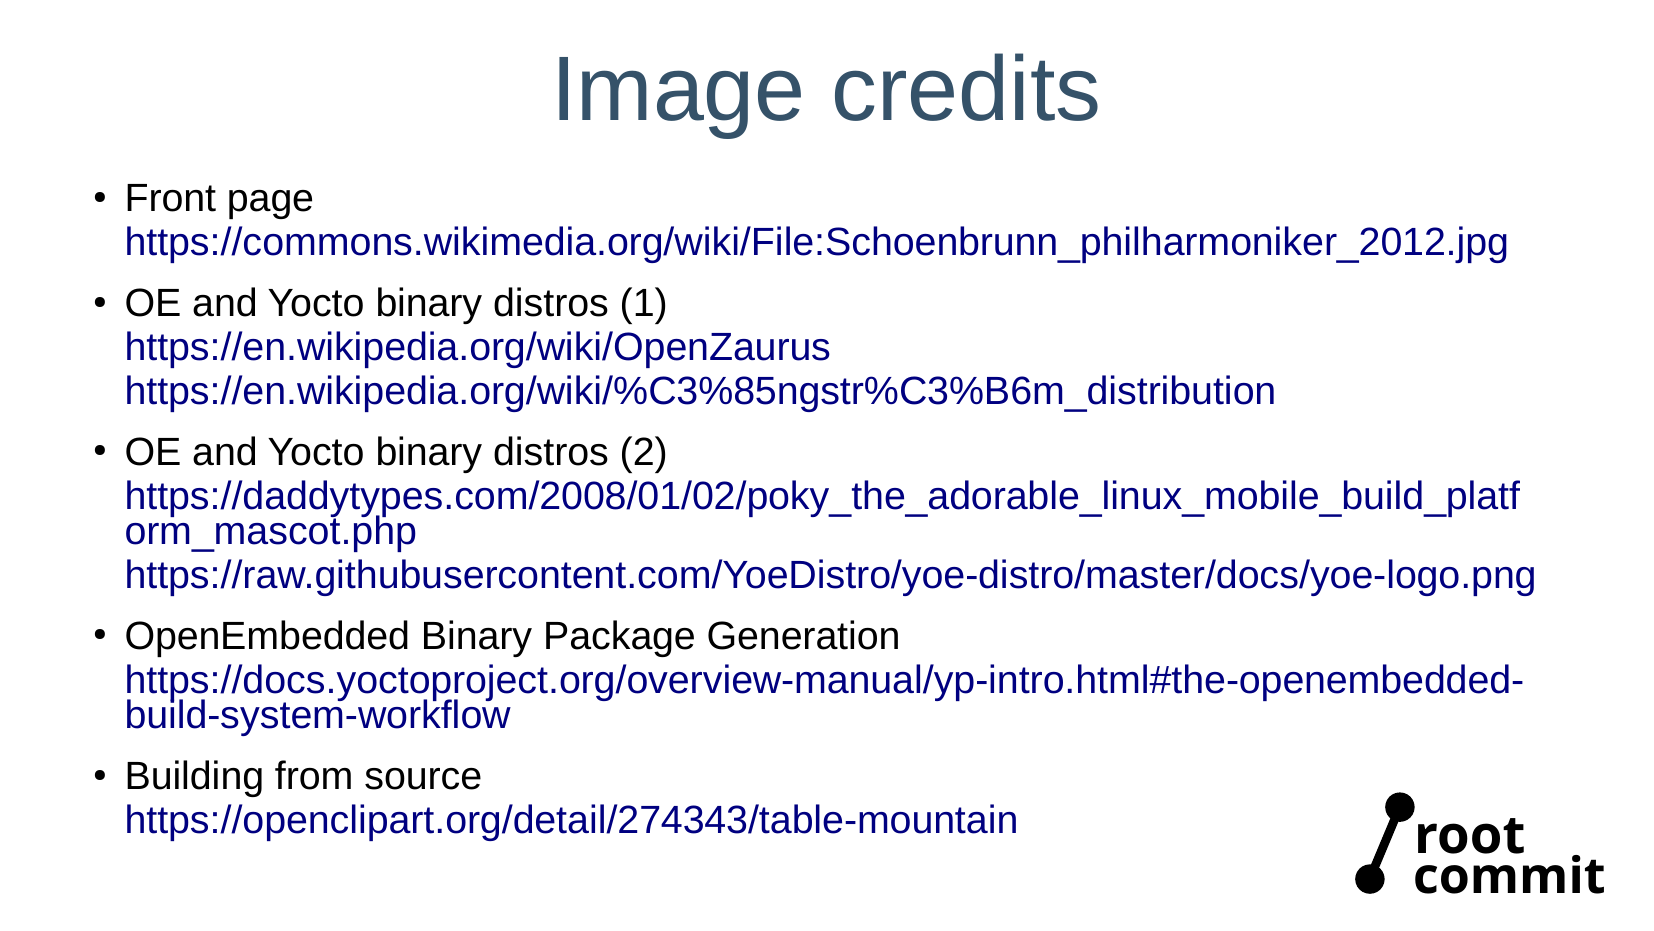

# Image credits
Front page
https://commons.wikimedia.org/wiki/File:Schoenbrunn_philharmoniker_2012.jpg
OE and Yocto binary distros (1)
https://en.wikipedia.org/wiki/OpenZaurus
https://en.wikipedia.org/wiki/%C3%85ngstr%C3%B6m_distribution
OE and Yocto binary distros (2)
https://daddytypes.com/2008/01/02/poky_the_adorable_linux_mobile_build_platform_mascot.phphttps://raw.githubusercontent.com/YoeDistro/yoe-distro/master/docs/yoe-logo.png
OpenEmbedded Binary Package Generation
https://docs.yoctoproject.org/overview-manual/yp-intro.html#the-openembedded-build-system-workflow
Building from source
https://openclipart.org/detail/274343/table-mountain